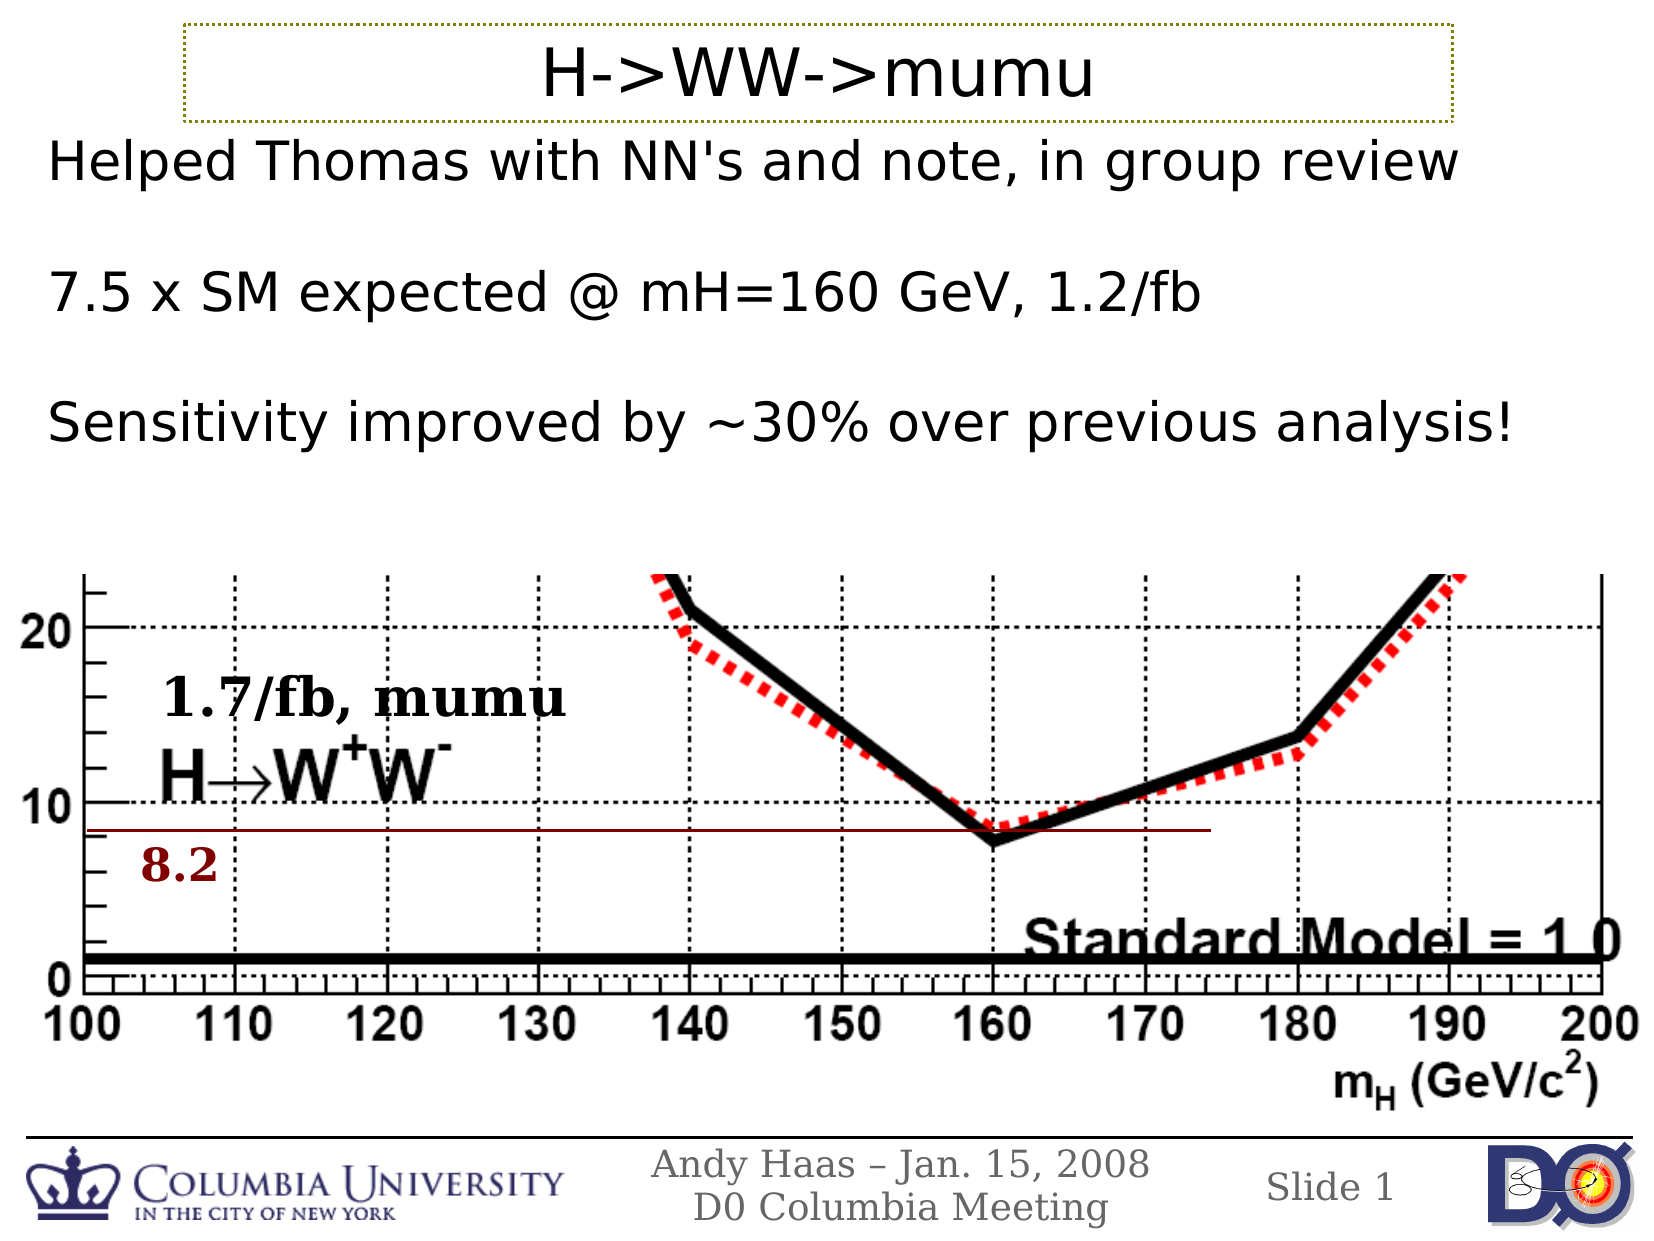

# H->WW->mumu
Helped Thomas with NN's and note, in group review
7.5 x SM expected @ mH=160 GeV, 1.2/fb
Sensitivity improved by ~30% over previous analysis!
1.7/fb, mumu
8.2